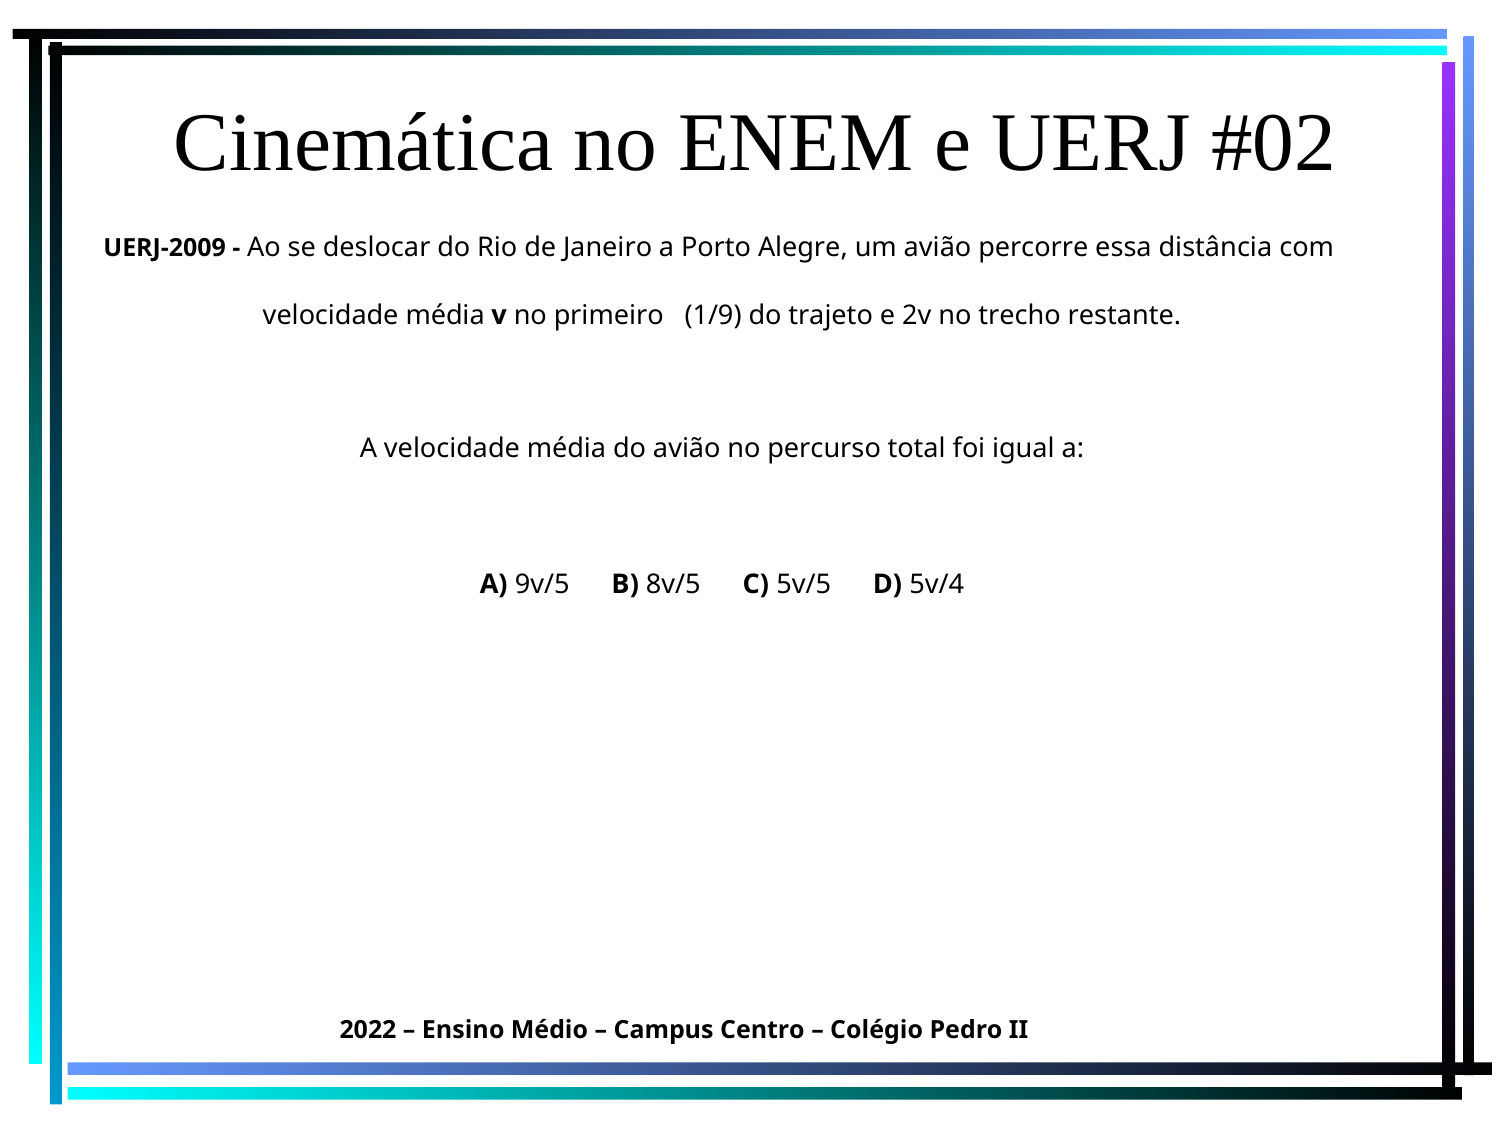

# Cinemática no ENEM e UERJ #02
UERJ-2009 - Ao se deslocar do Rio de Janeiro a Porto Alegre, um avião percorre essa distância com
velocidade média v no primeiro (1/9) do trajeto e 2v no trecho restante.
A velocidade média do avião no percurso total foi igual a:
A) 9v/5 B) 8v/5 C) 5v/5 D) 5v/4
2022 – Ensino Médio – Campus Centro – Colégio Pedro II